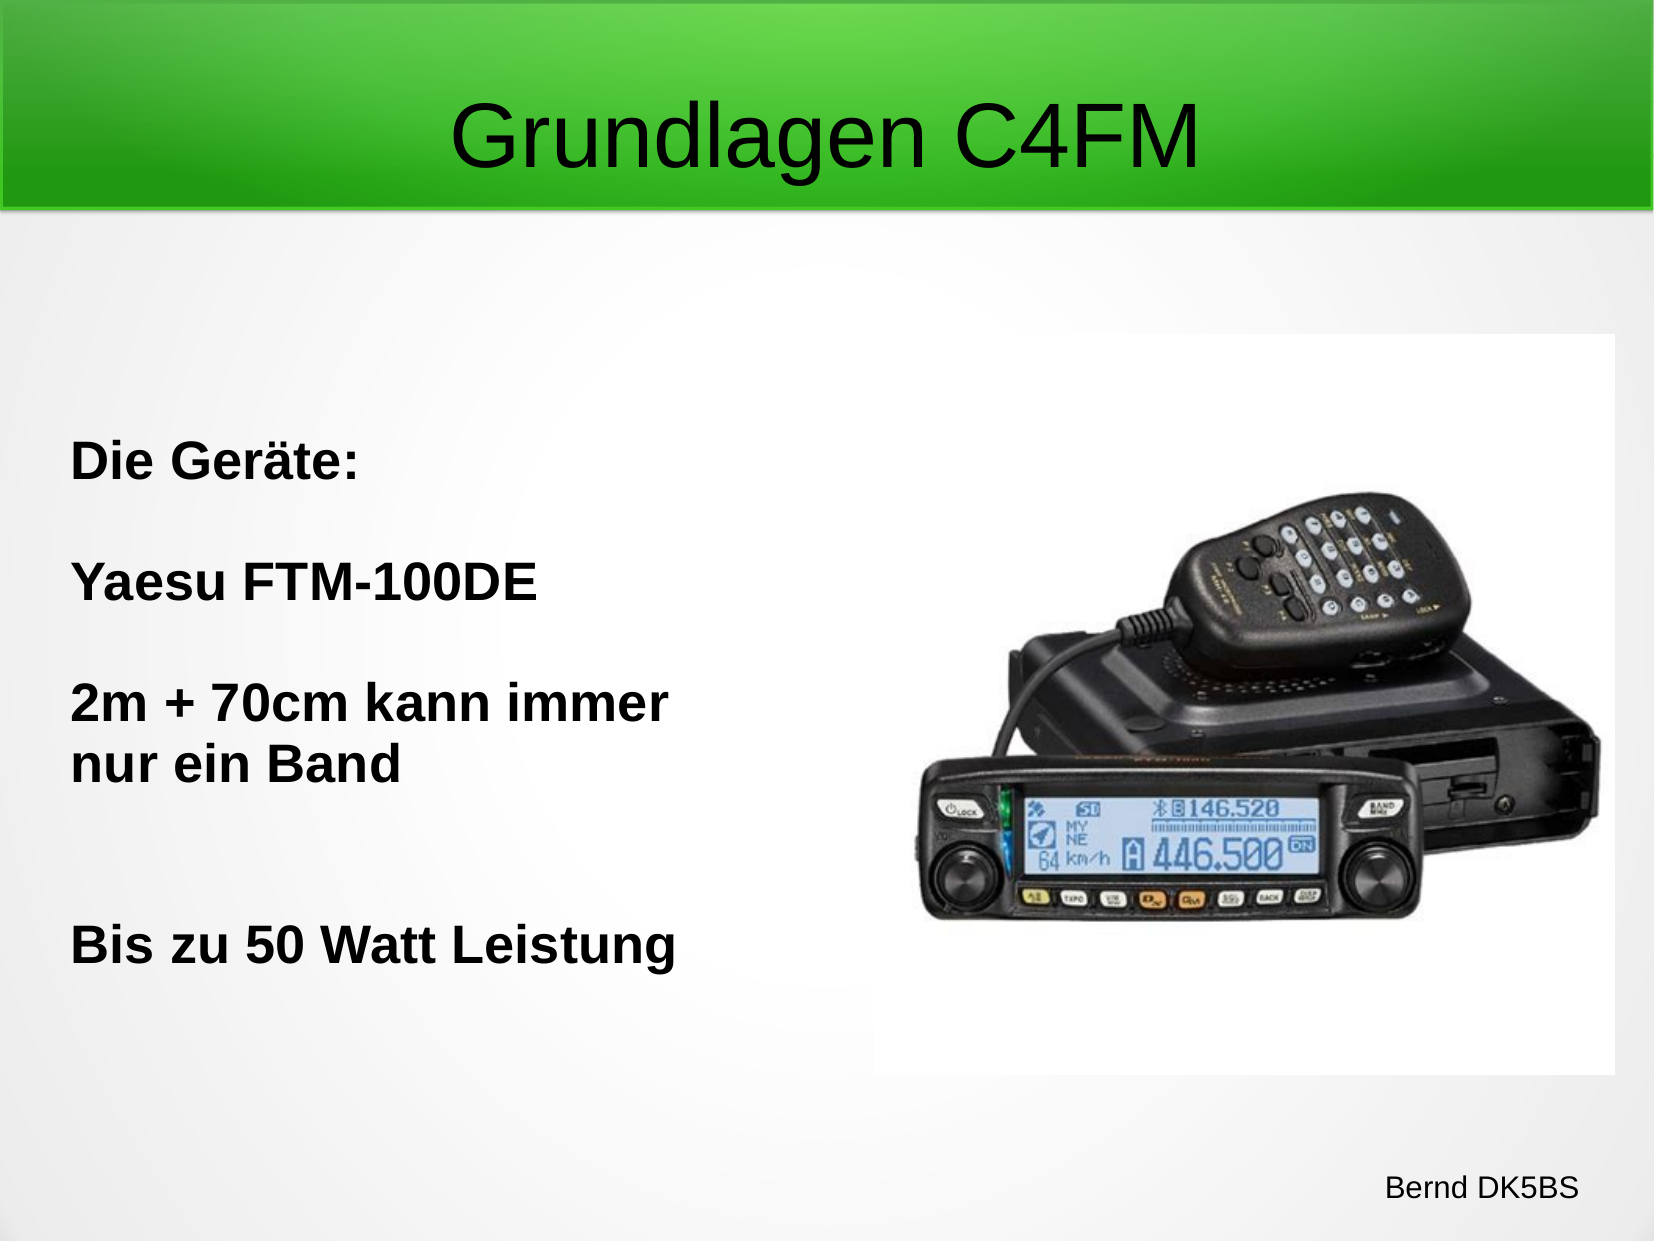

# Grundlagen C4FM
Die Geräte:
Yaesu FTM-100DE
2m + 70cm kann immer
nur ein Band
Bis zu 50 Watt Leistung
Bernd DK5BS